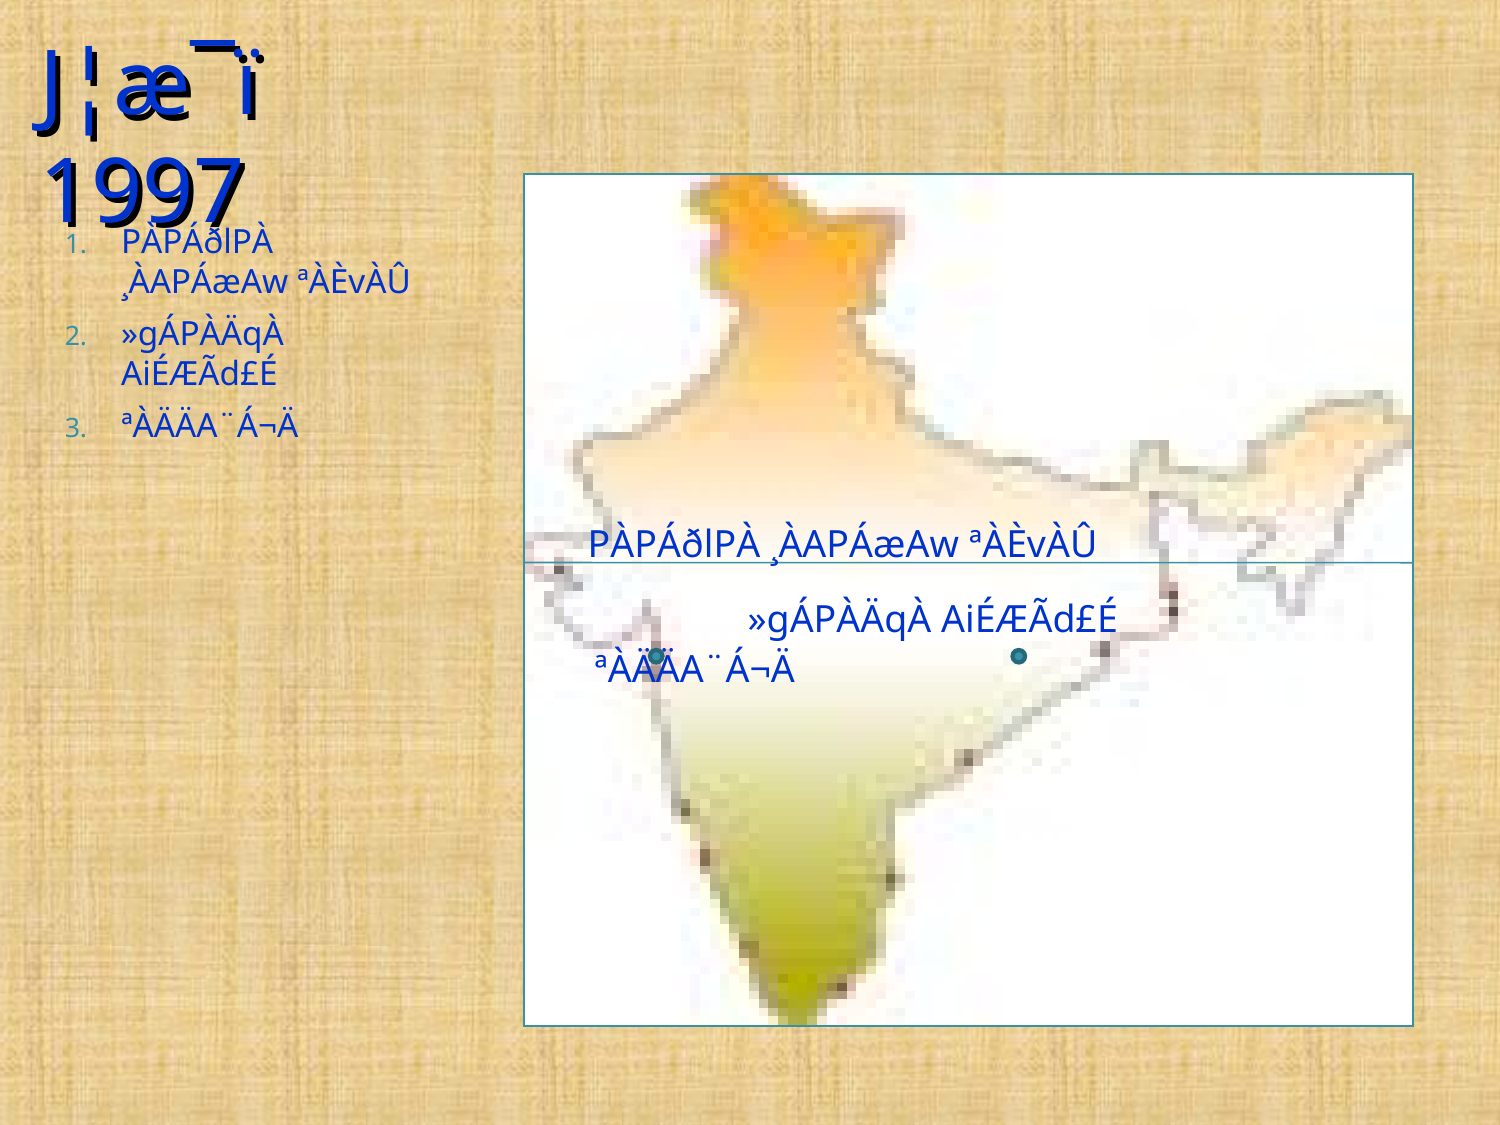

J¦æ¯ï 1997
PÀPÁðlPÀ ¸ÀAPÁæAw ªÀÈvÀÛ
»gÁPÀÄqÀ AiÉÆÃd£É
ªÀÄÄA¨Á¬Ä
PÀPÁðlPÀ ¸ÀAPÁæAw ªÀÈvÀÛ
»gÁPÀÄqÀ AiÉÆÃd£É
ªÀÄÄA¨Á¬Ä